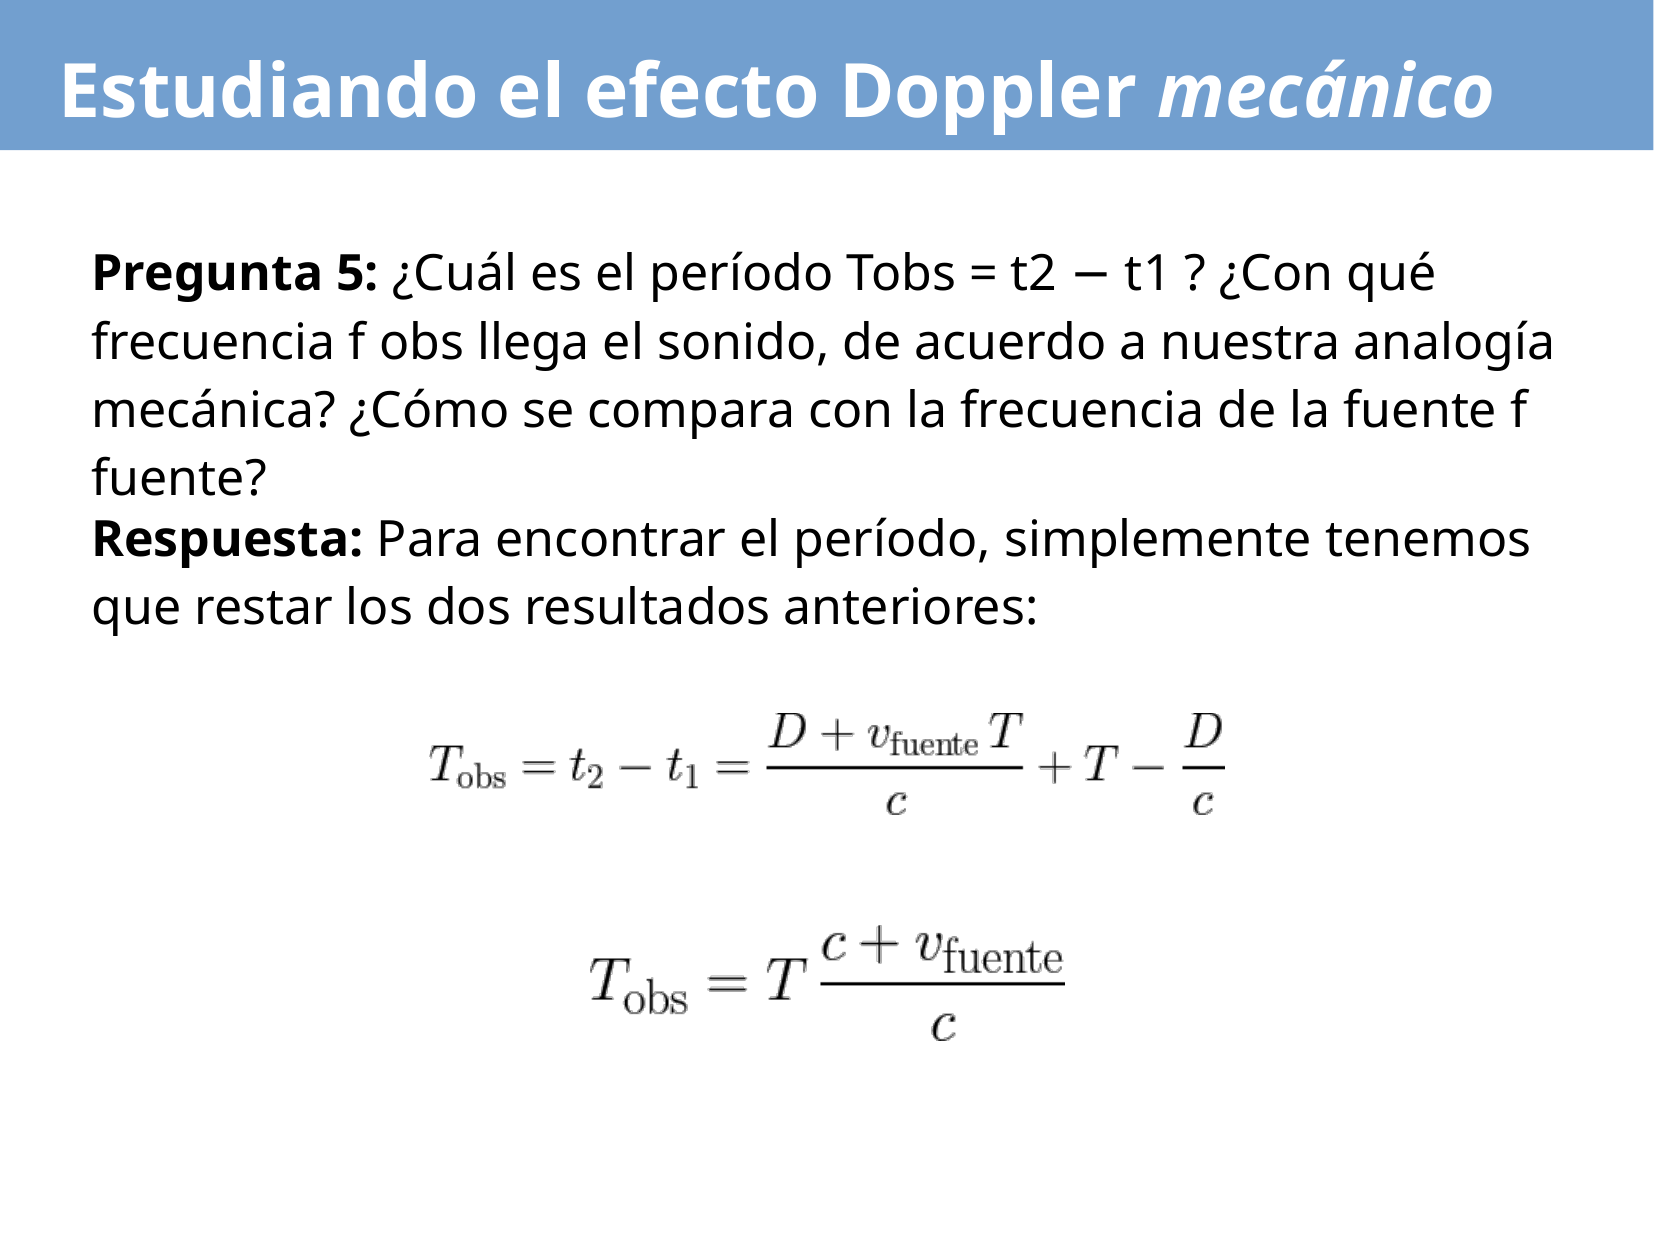

Estudiando el efecto Doppler mecánico
Pregunta 5: ¿Cuál es el período Tobs = t2 − t1 ? ¿Con qué frecuencia f obs llega el sonido, de acuerdo a nuestra analogía mecánica? ¿Cómo se compara con la frecuencia de la fuente f fuente?
Respuesta: Para encontrar el período, simplemente tenemos que restar los dos resultados anteriores: